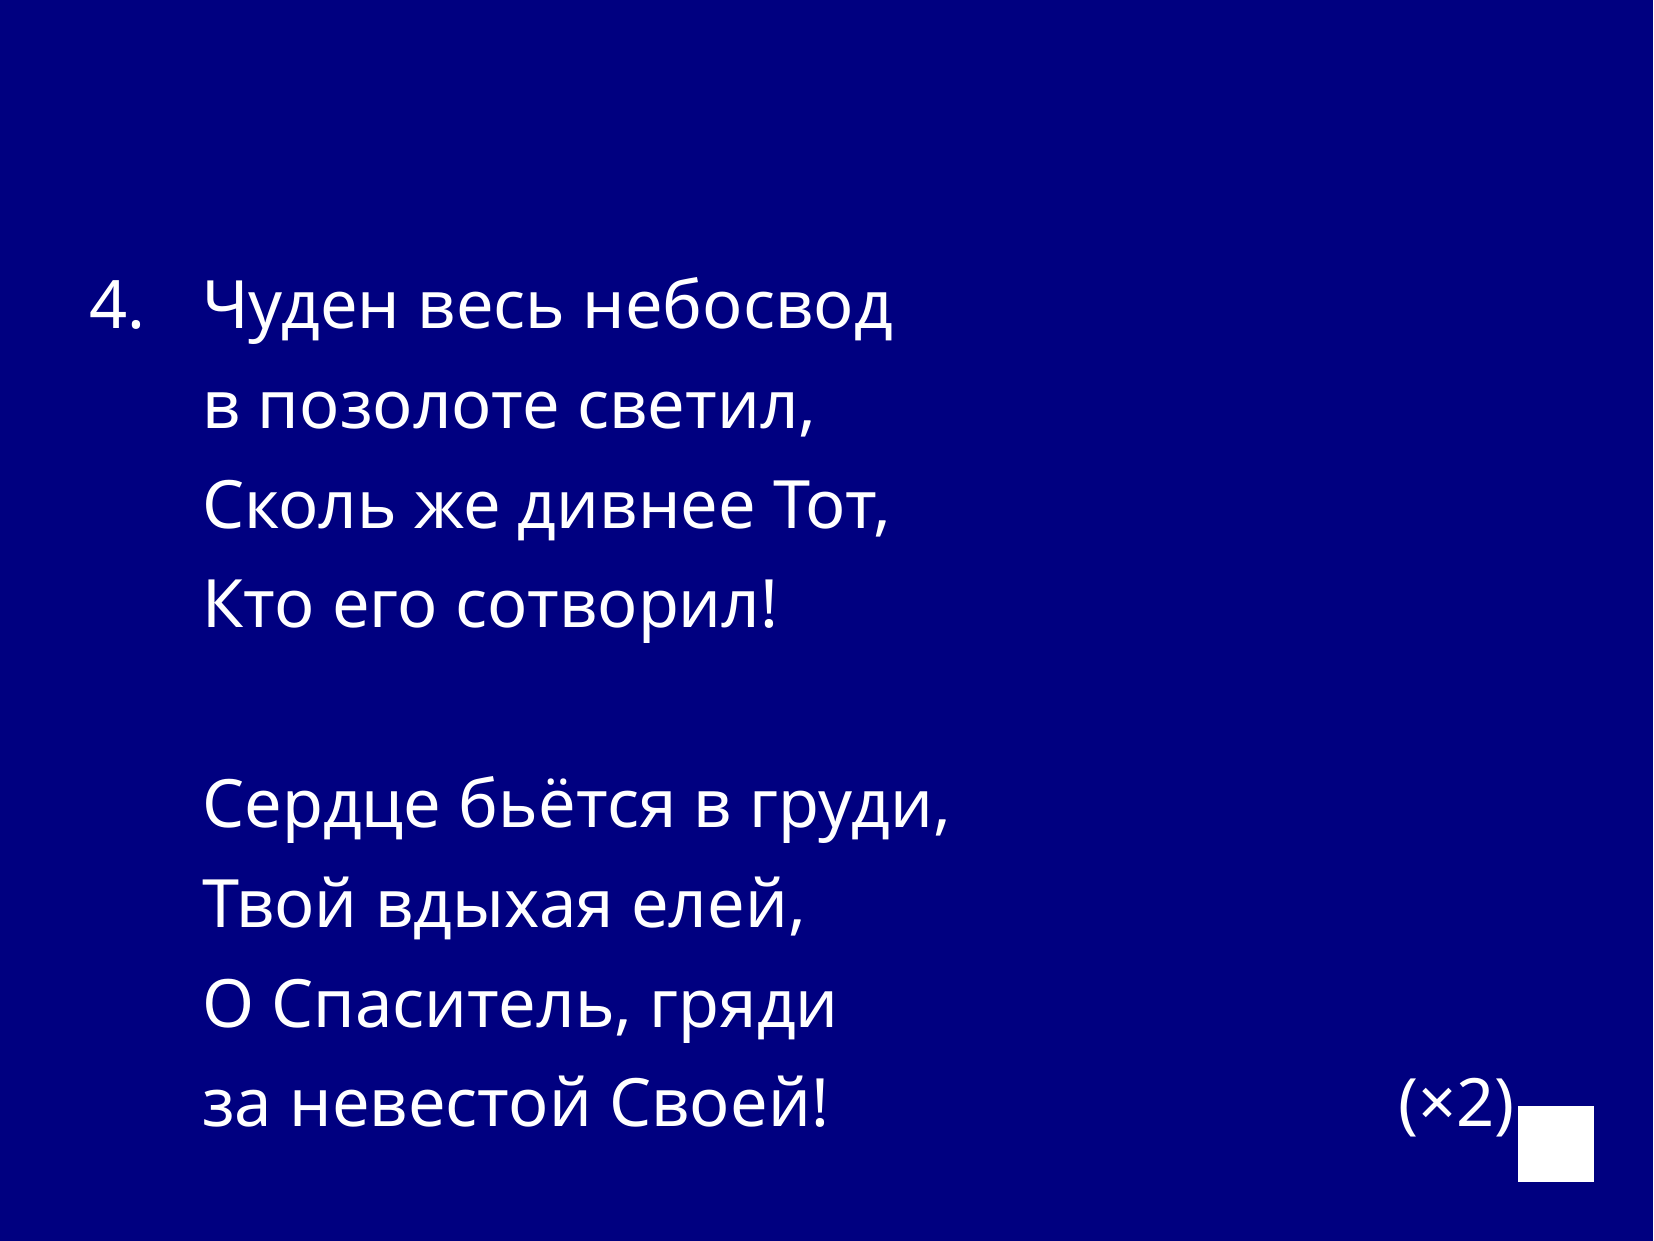

4.	Чуден весь небосвод
	в позолоте светил,
	Сколь же дивнее Тот,
	Кто его сотворил!
	Сердце бьётся в груди,
	Твой вдыхая елей,
	О Спаситель, гряди
	за невестой Своей!	(×2)